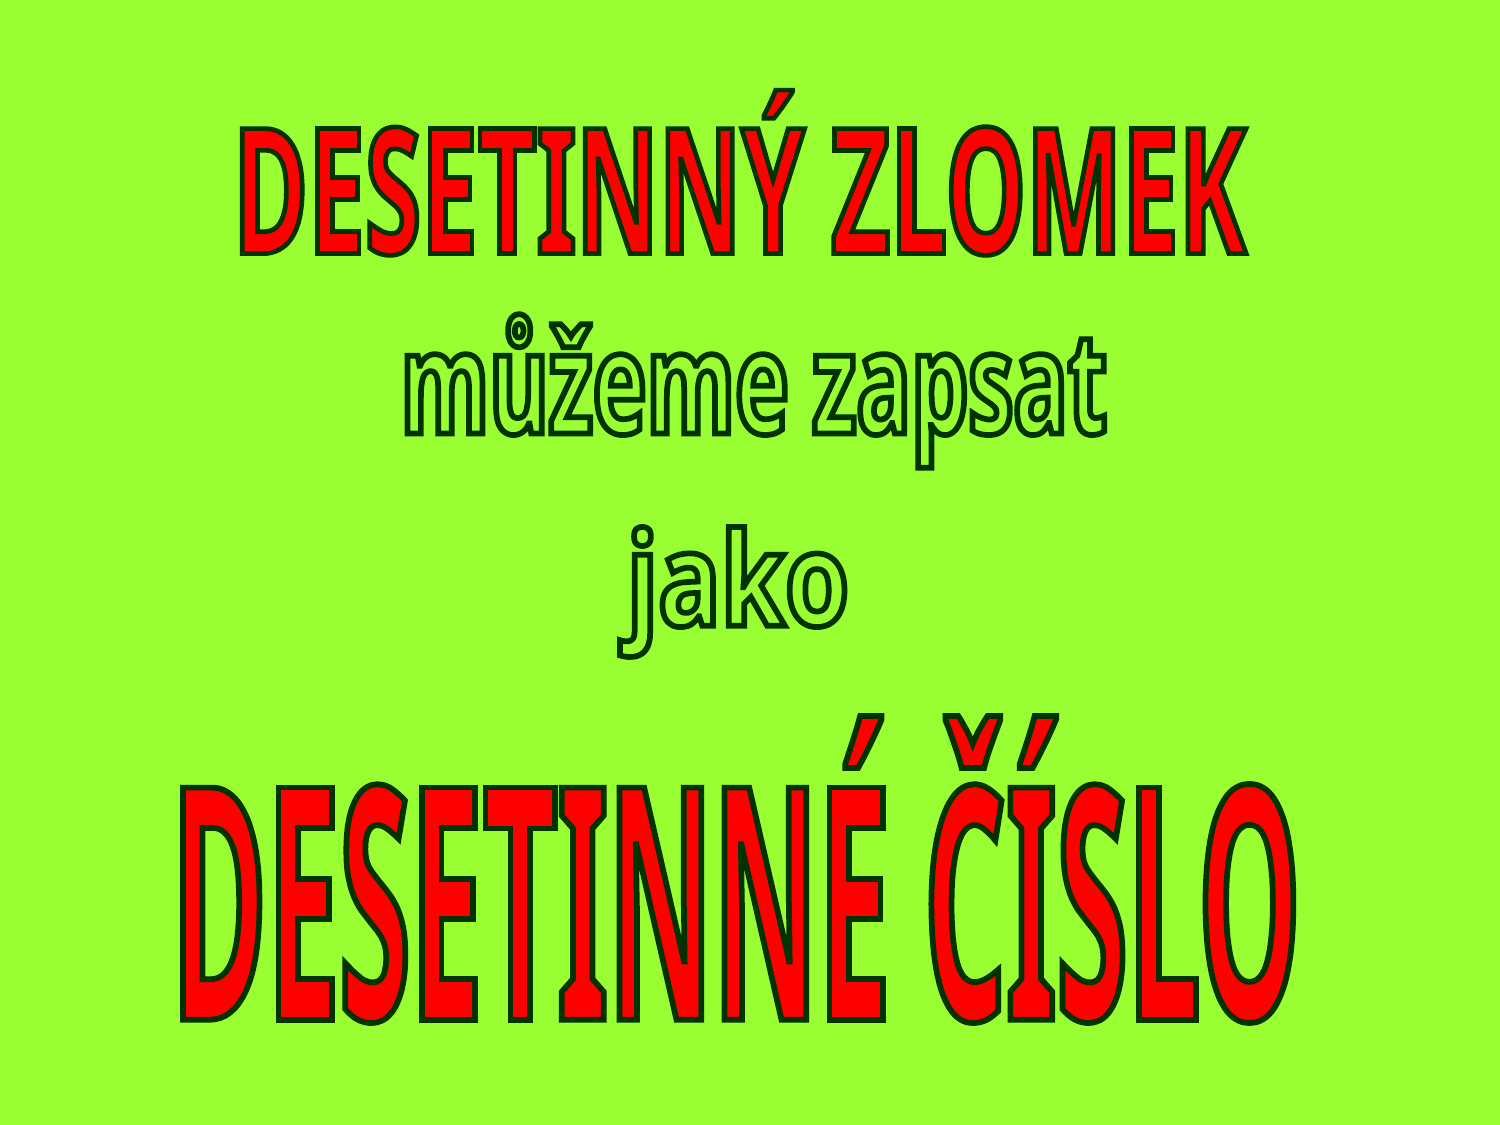

DESETINNÝ ZLOMEK
můžeme zapsat
jako
DESETINNÉ ČÍSLO